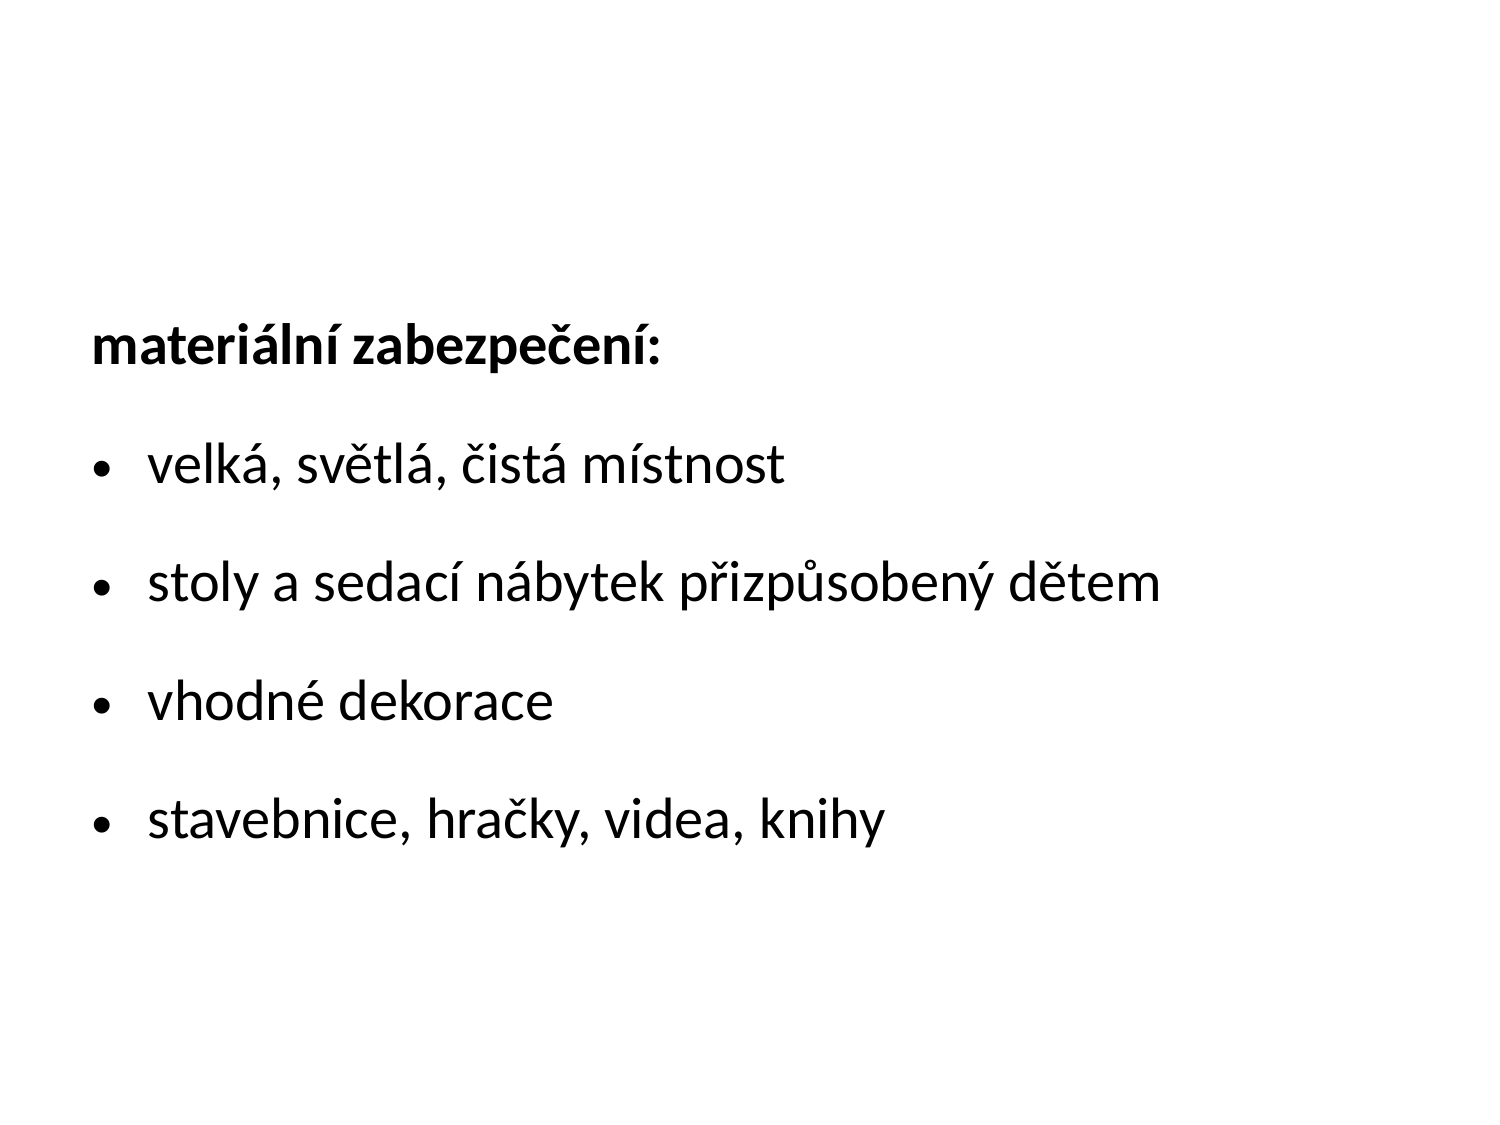

# materiální zabezpečení:
velká, světlá, čistá místnost
stoly a sedací nábytek přizpůsobený dětem
vhodné dekorace
stavebnice, hračky, videa, knihy